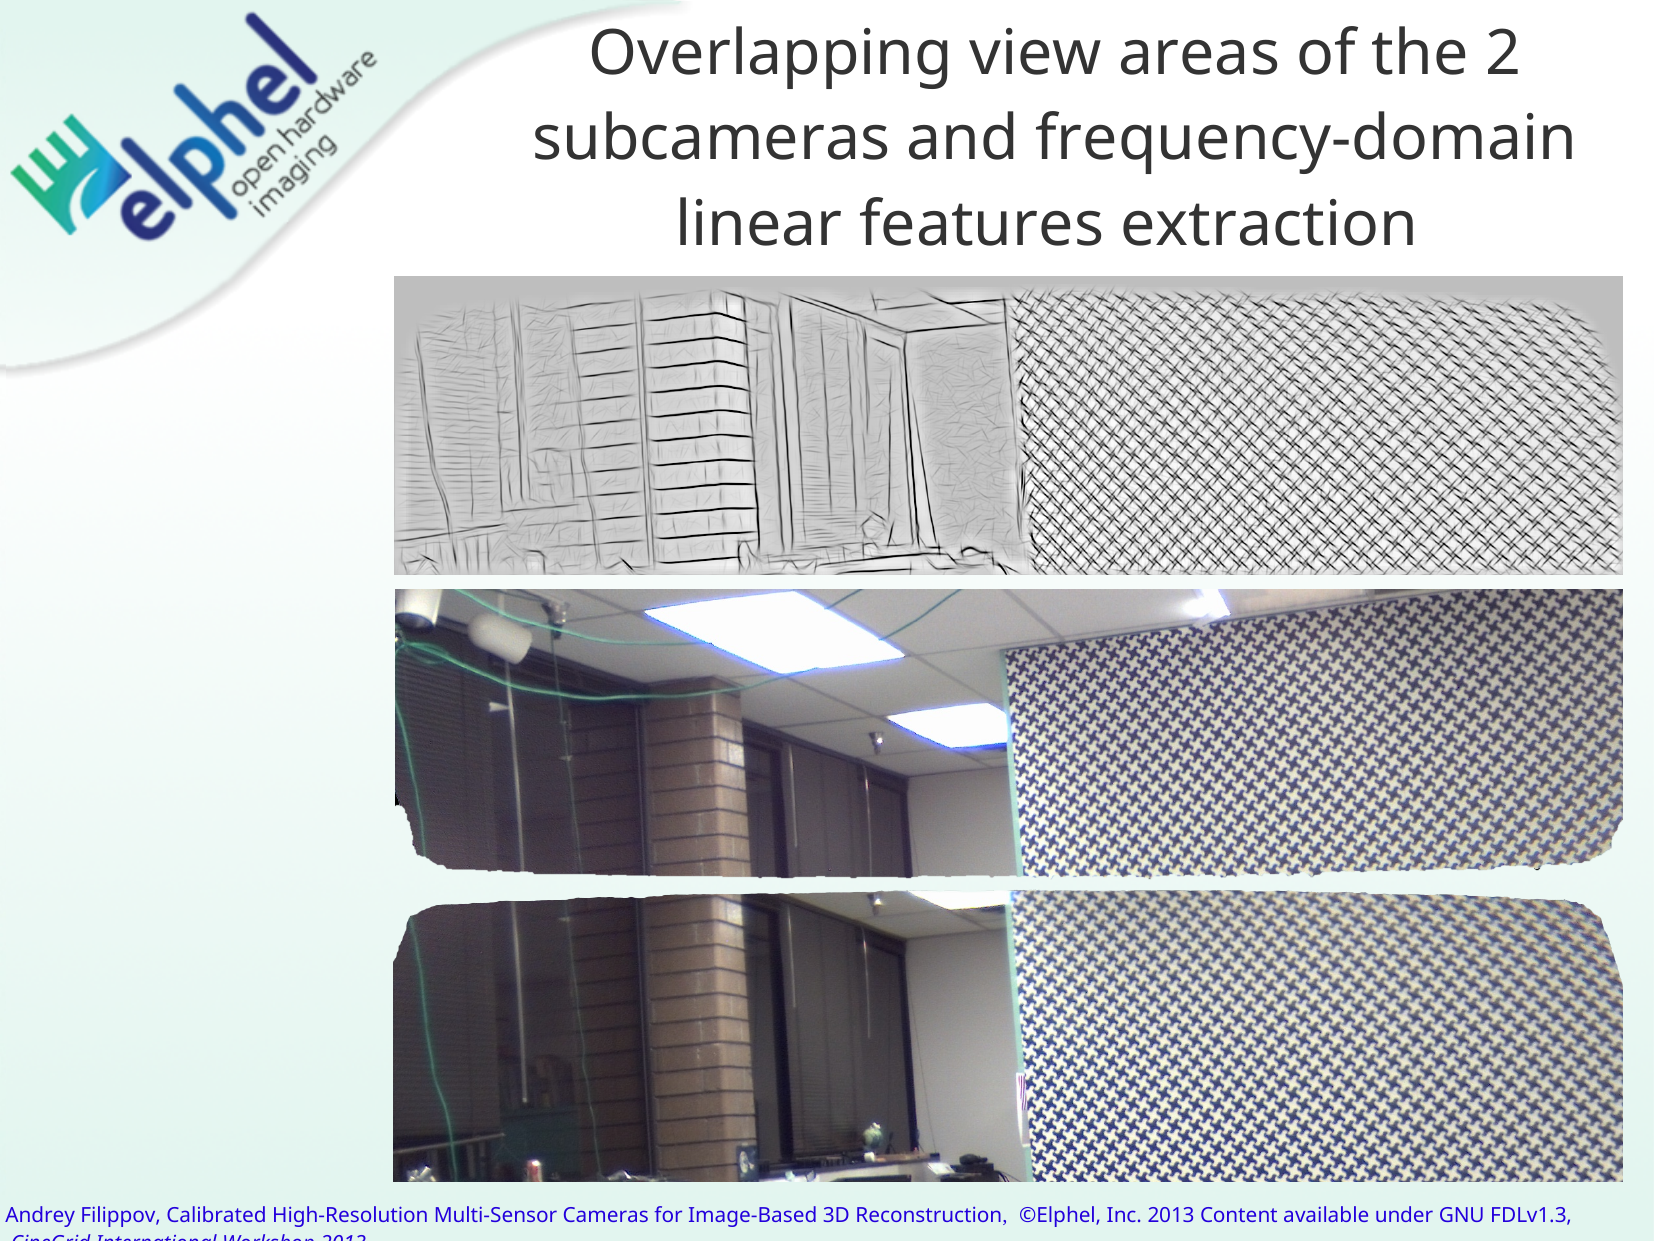

# Overlapping view areas of the 2 subcameras and frequency-domain linear features extraction